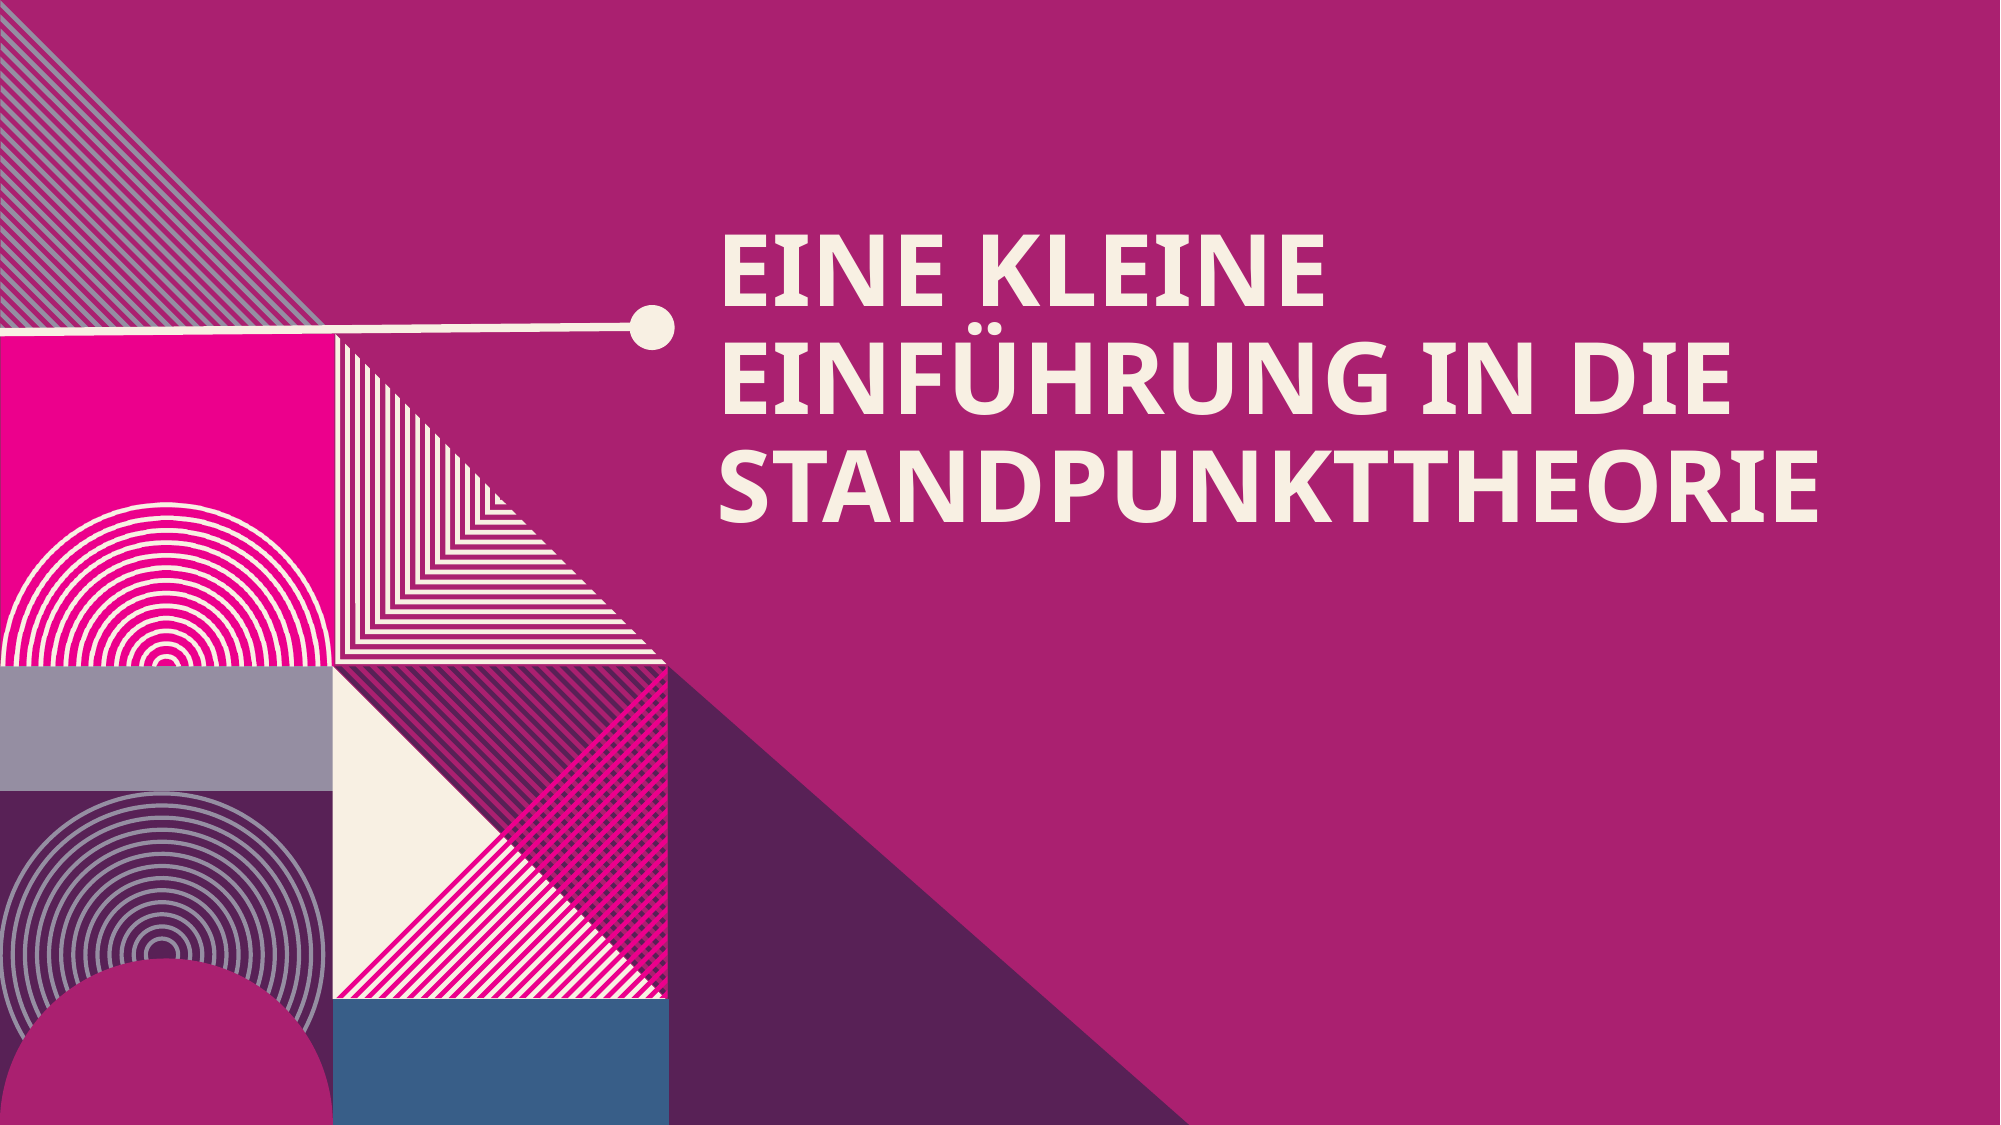

# Eine kleine Einführung in die Standpunkttheorie